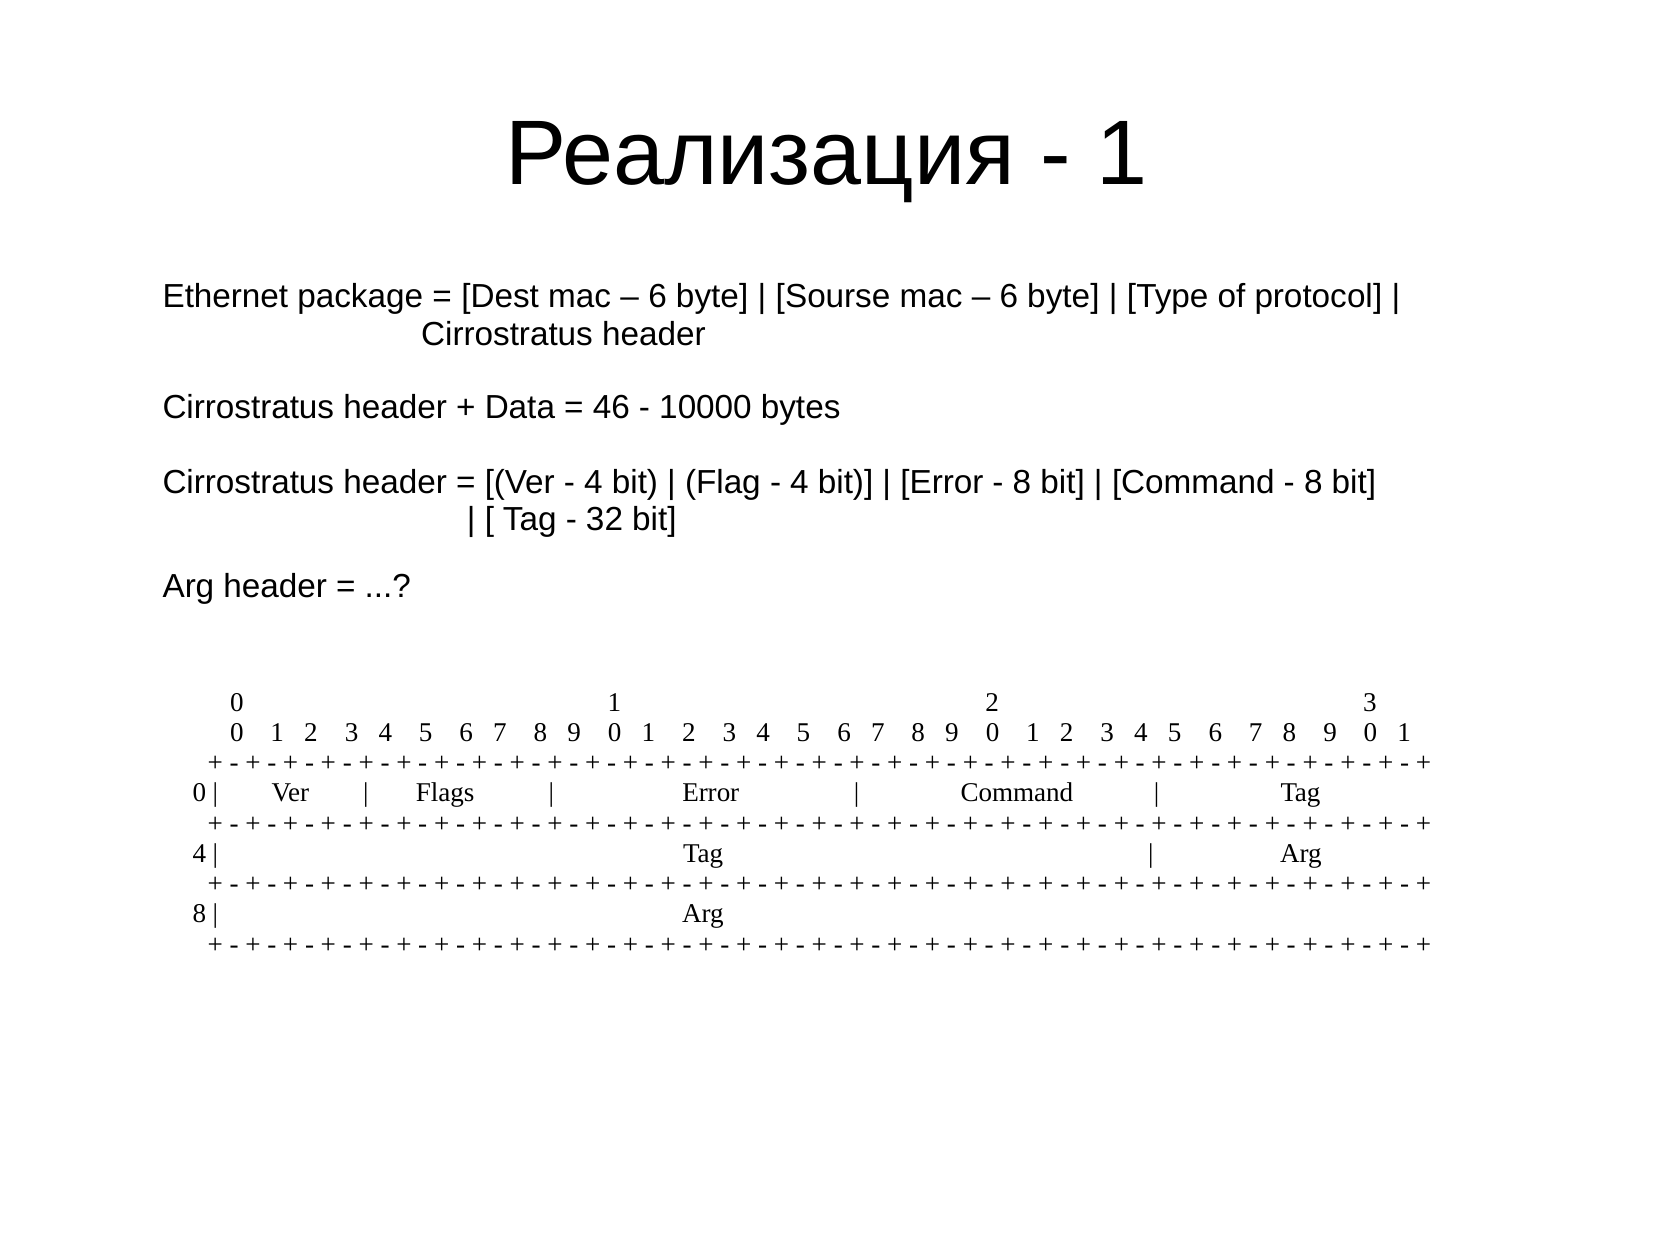

# Реализация - 1
	Ethernet package = [Dest mac – 6 byte] | [Sourse mac – 6 byte] | [Type of protocol] |
		 Cirrostratus header
	Cirrostratus header + Data = 46 - 10000 bytes
	Cirrostratus header = [(Ver - 4 bit) | (Flag - 4 bit)] | [Error - 8 bit] | [Command - 8 bit]
					 | [ Tag - 32 bit]
	Arg header = ...?
 	 0 1 2 3
	 0 1 2 3 4 5 6 7 8 9 0 1 2 3 4 5 6 7 8 9 0 1 2 3 4 5 6 7 8 9 0 1
	 + - + - + - + - + - + - + - + - + - + - + - + - + - + - + - + - + - + - + - + - + - + - + - + - + - + - + - + - + - + - + - + - +
	 0 | Ver | Flags | Error | Command | Tag
	 + - + - + - + - + - + - + - + - + - + - + - + - + - + - + - + - + - + - + - + - + - + - + - + - + - + - + - + - + - + - + - + - +
	 4 | Tag | Arg
	 + - + - + - + - + - + - + - + - + - + - + - + - + - + - + - + - + - + - + - + - + - + - + - + - + - + - + - + - + - + - + - + - +
	 8 | Arg
	 + - + - + - + - + - + - + - + - + - + - + - + - + - + - + - + - + - + - + - + - + - + - + - + - + - + - + - + - + - + - + - + - +